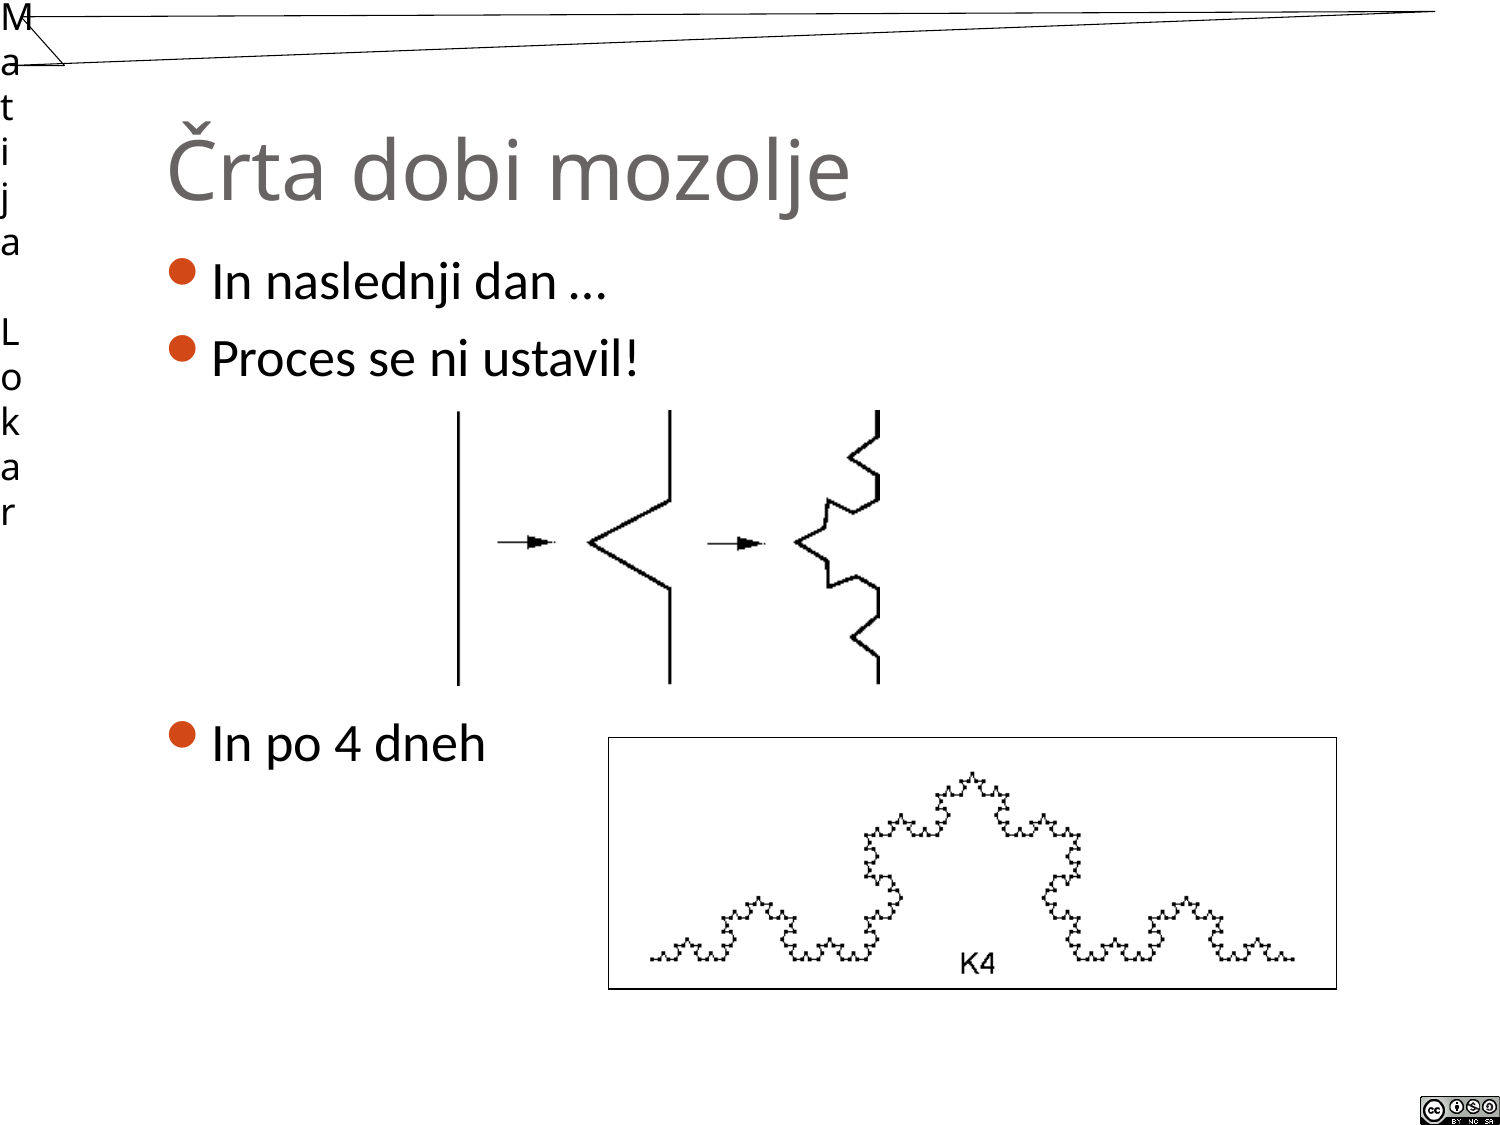

Matija Lokar
# Črta dobi mozolje
In naslednji dan …
Proces se ni ustavil!
In po 4 dneh